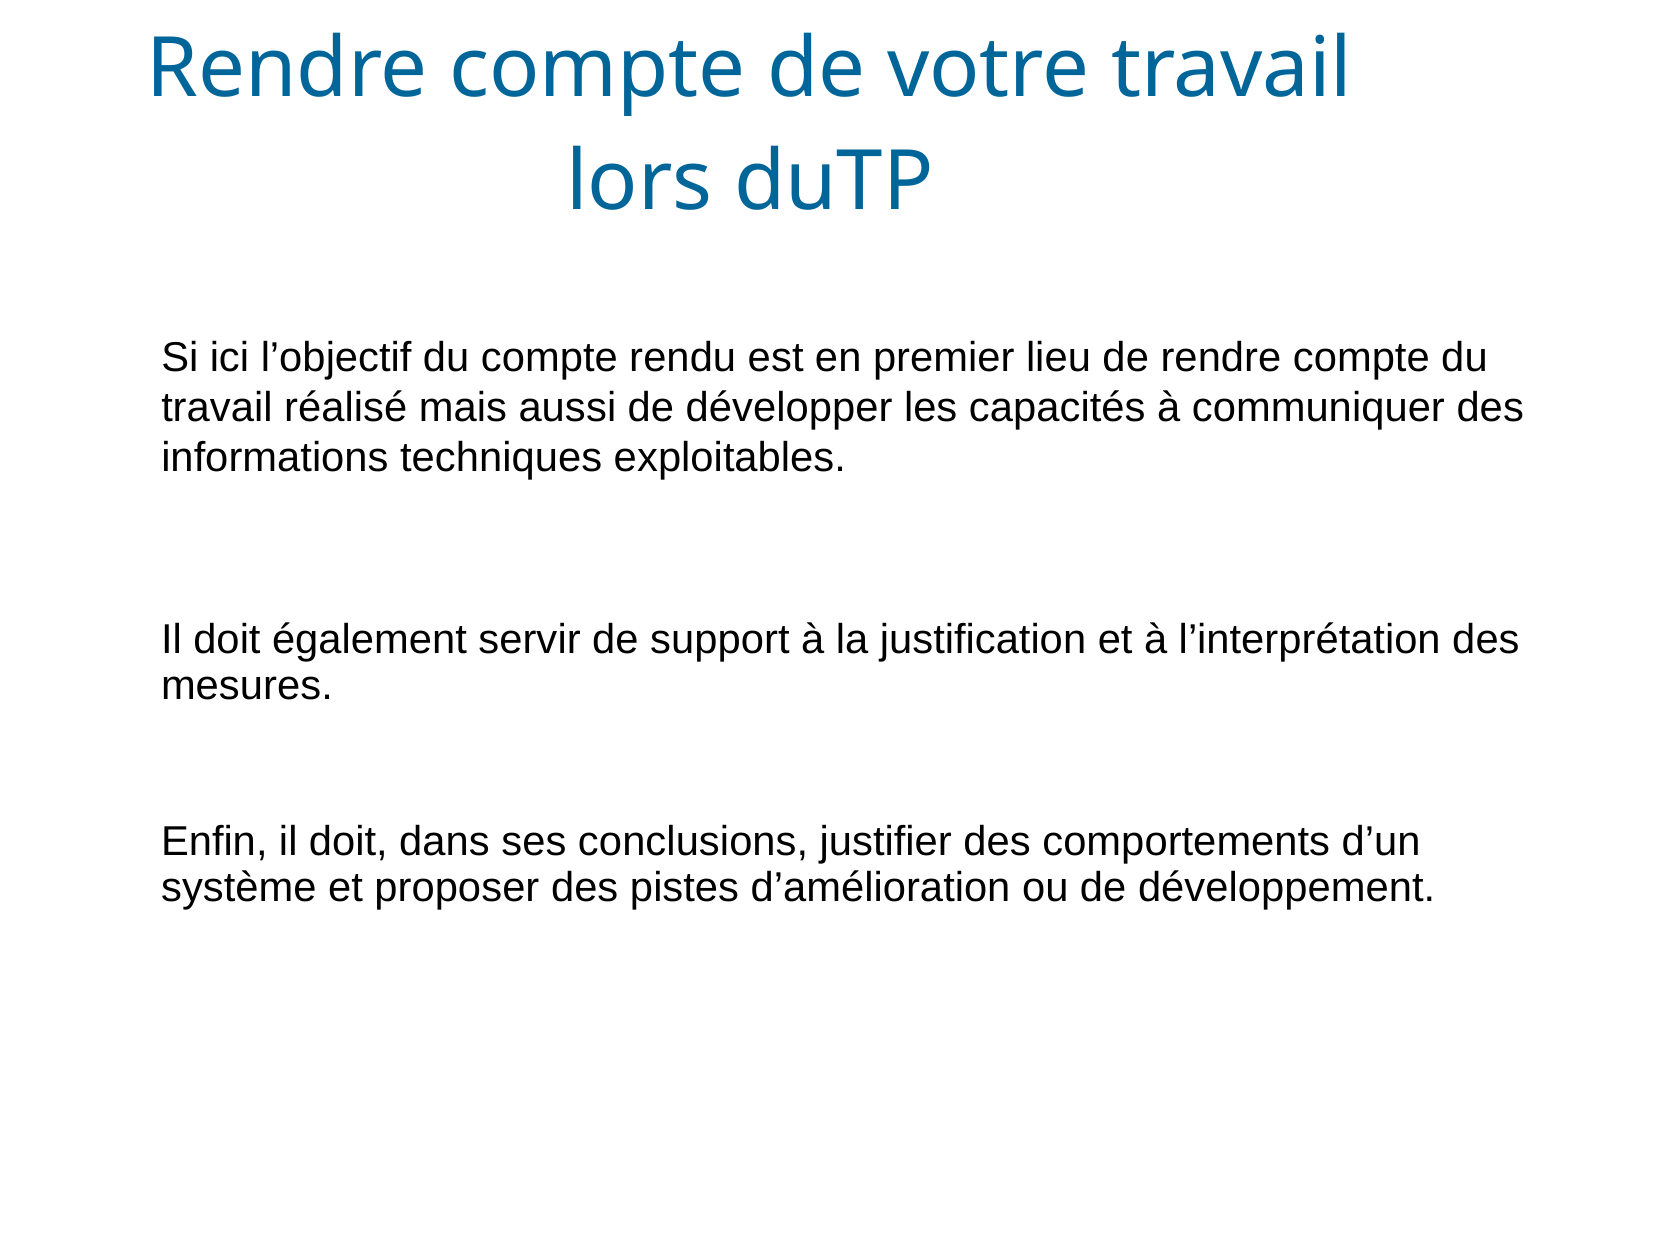

# Rendre compte de votre travail lors duTP
Si ici l’objectif du compte rendu est en premier lieu de rendre compte du travail réalisé mais aussi de développer les capacités à communiquer des informations techniques exploitables.
Il doit également servir de support à la justification et à l’interprétation des mesures.
Enfin, il doit, dans ses conclusions, justifier des comportements d’un système et proposer des pistes d’amélioration ou de développement.